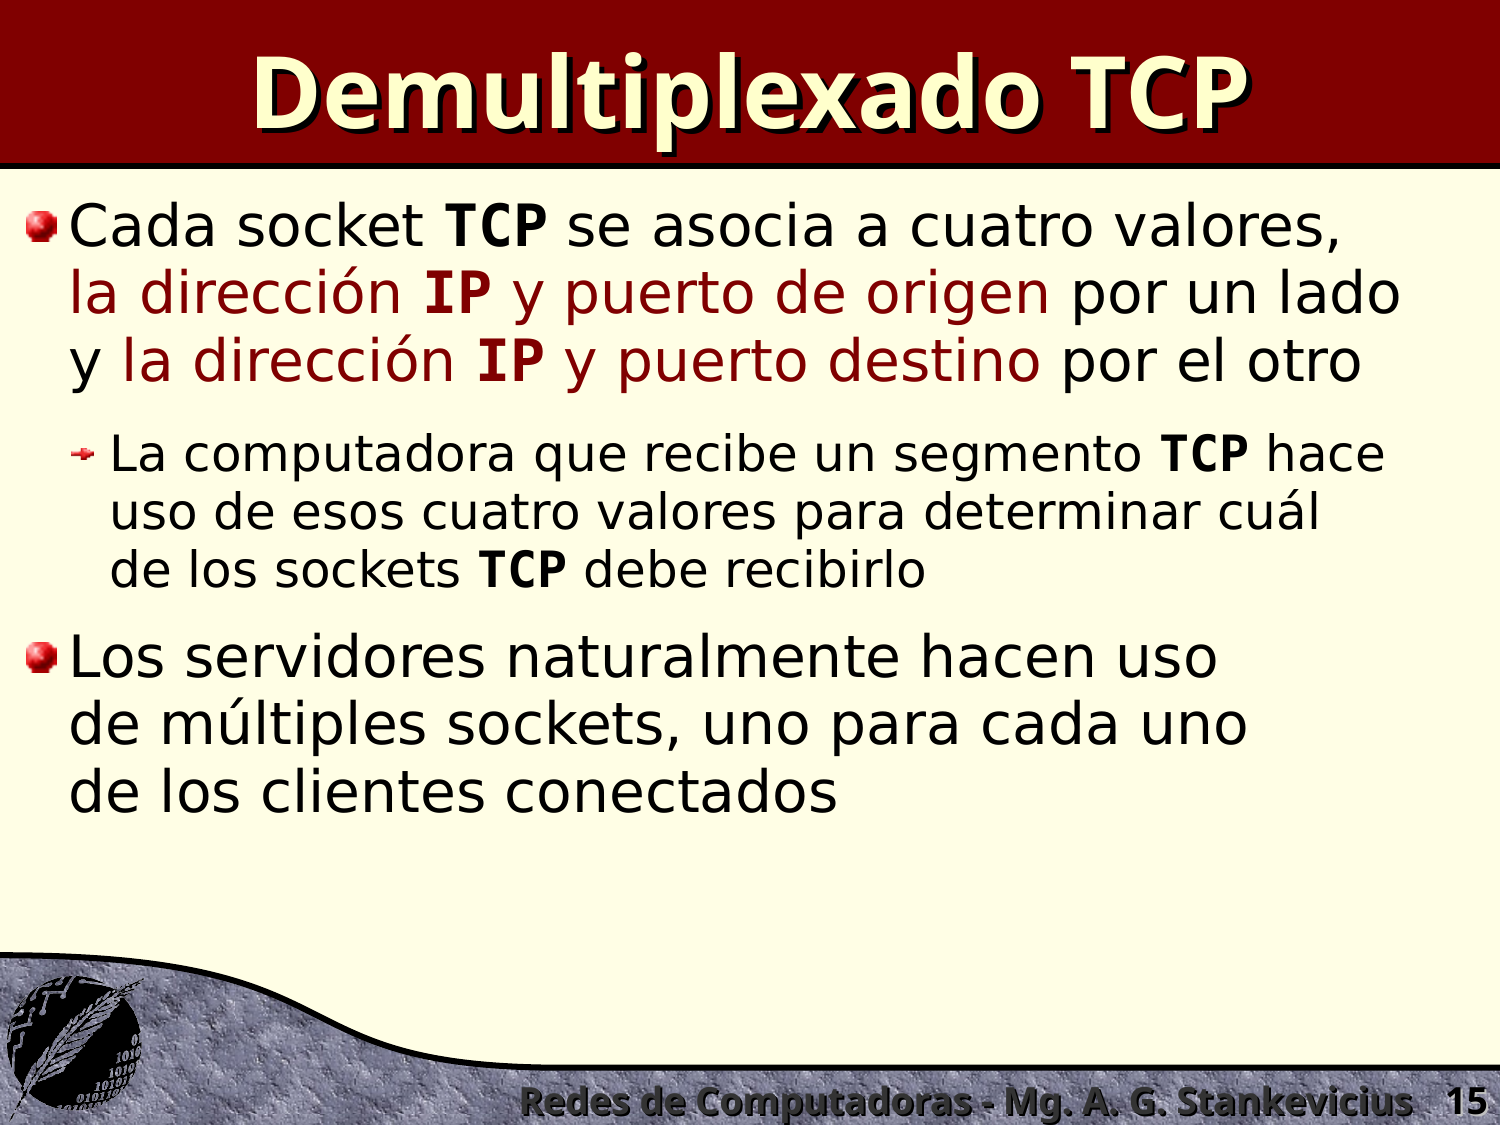

# Demultiplexado TCP
Cada socket TCP se asocia a cuatro valores,
la dirección IP y puerto de origen por un lado
y la dirección IP y puerto destino por el otro
La computadora que recibe un segmento TCP hace uso de esos cuatro valores para determinar cuál
de los sockets TCP debe recibirlo
Los servidores naturalmente hacen uso
de múltiples sockets, uno para cada uno
de los clientes conectados
15